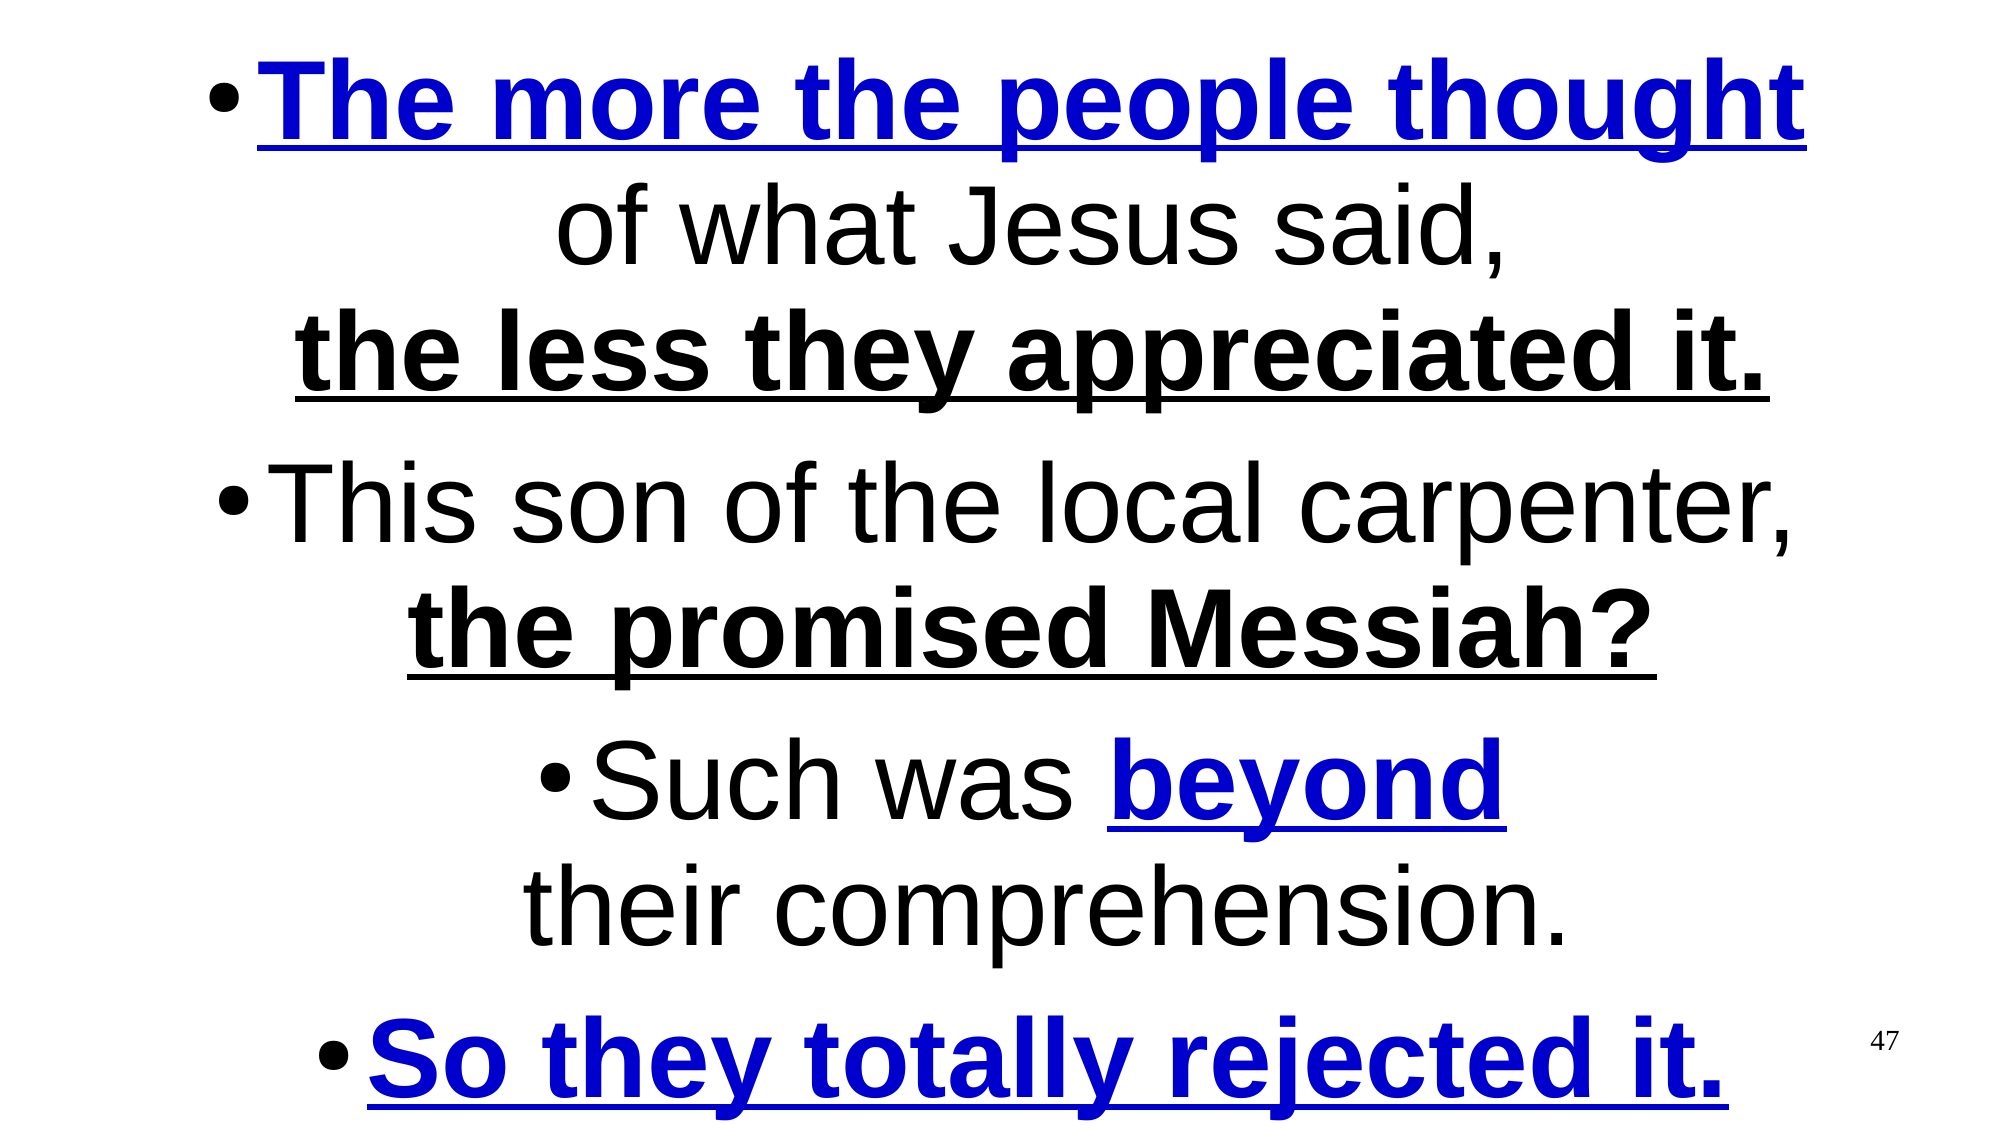

# The more the people thought of what Jesus said, the less they appreciated it.
This son of the local carpenter,
the promised Messiah?
Such was beyond
 their comprehension.
So they totally rejected it.
47